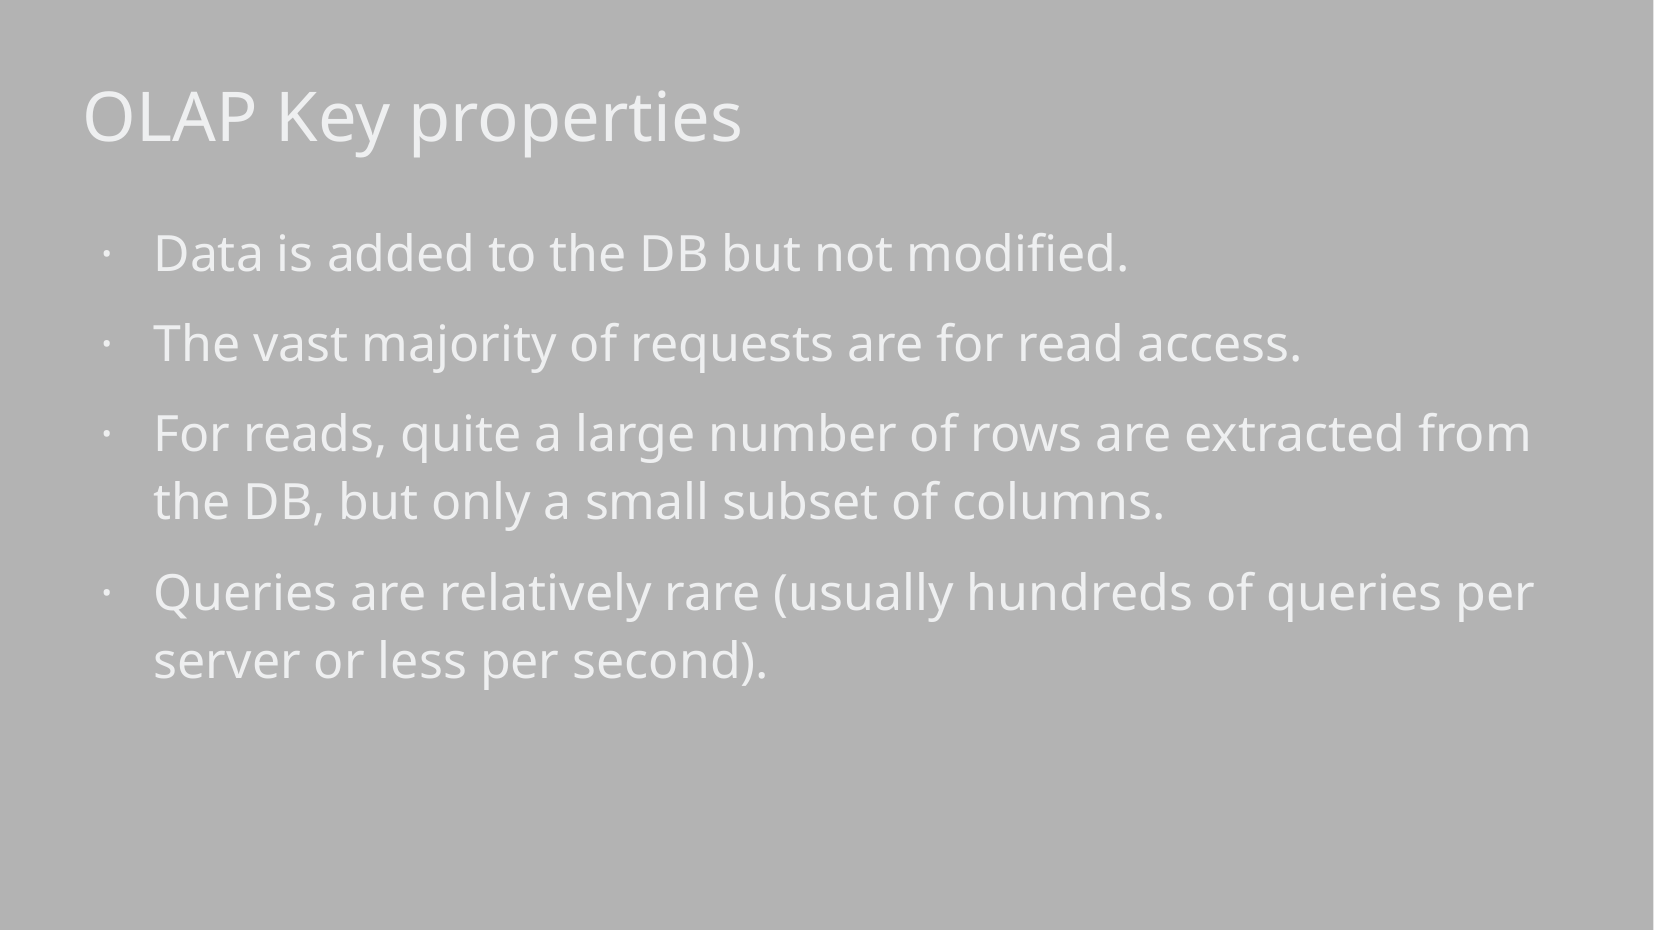

# OLAP Key properties
Data is added to the DB but not modified.
The vast majority of requests are for read access.
For reads, quite a large number of rows are extracted from the DB, but only a small subset of columns.
Queries are relatively rare (usually hundreds of queries per server or less per second).